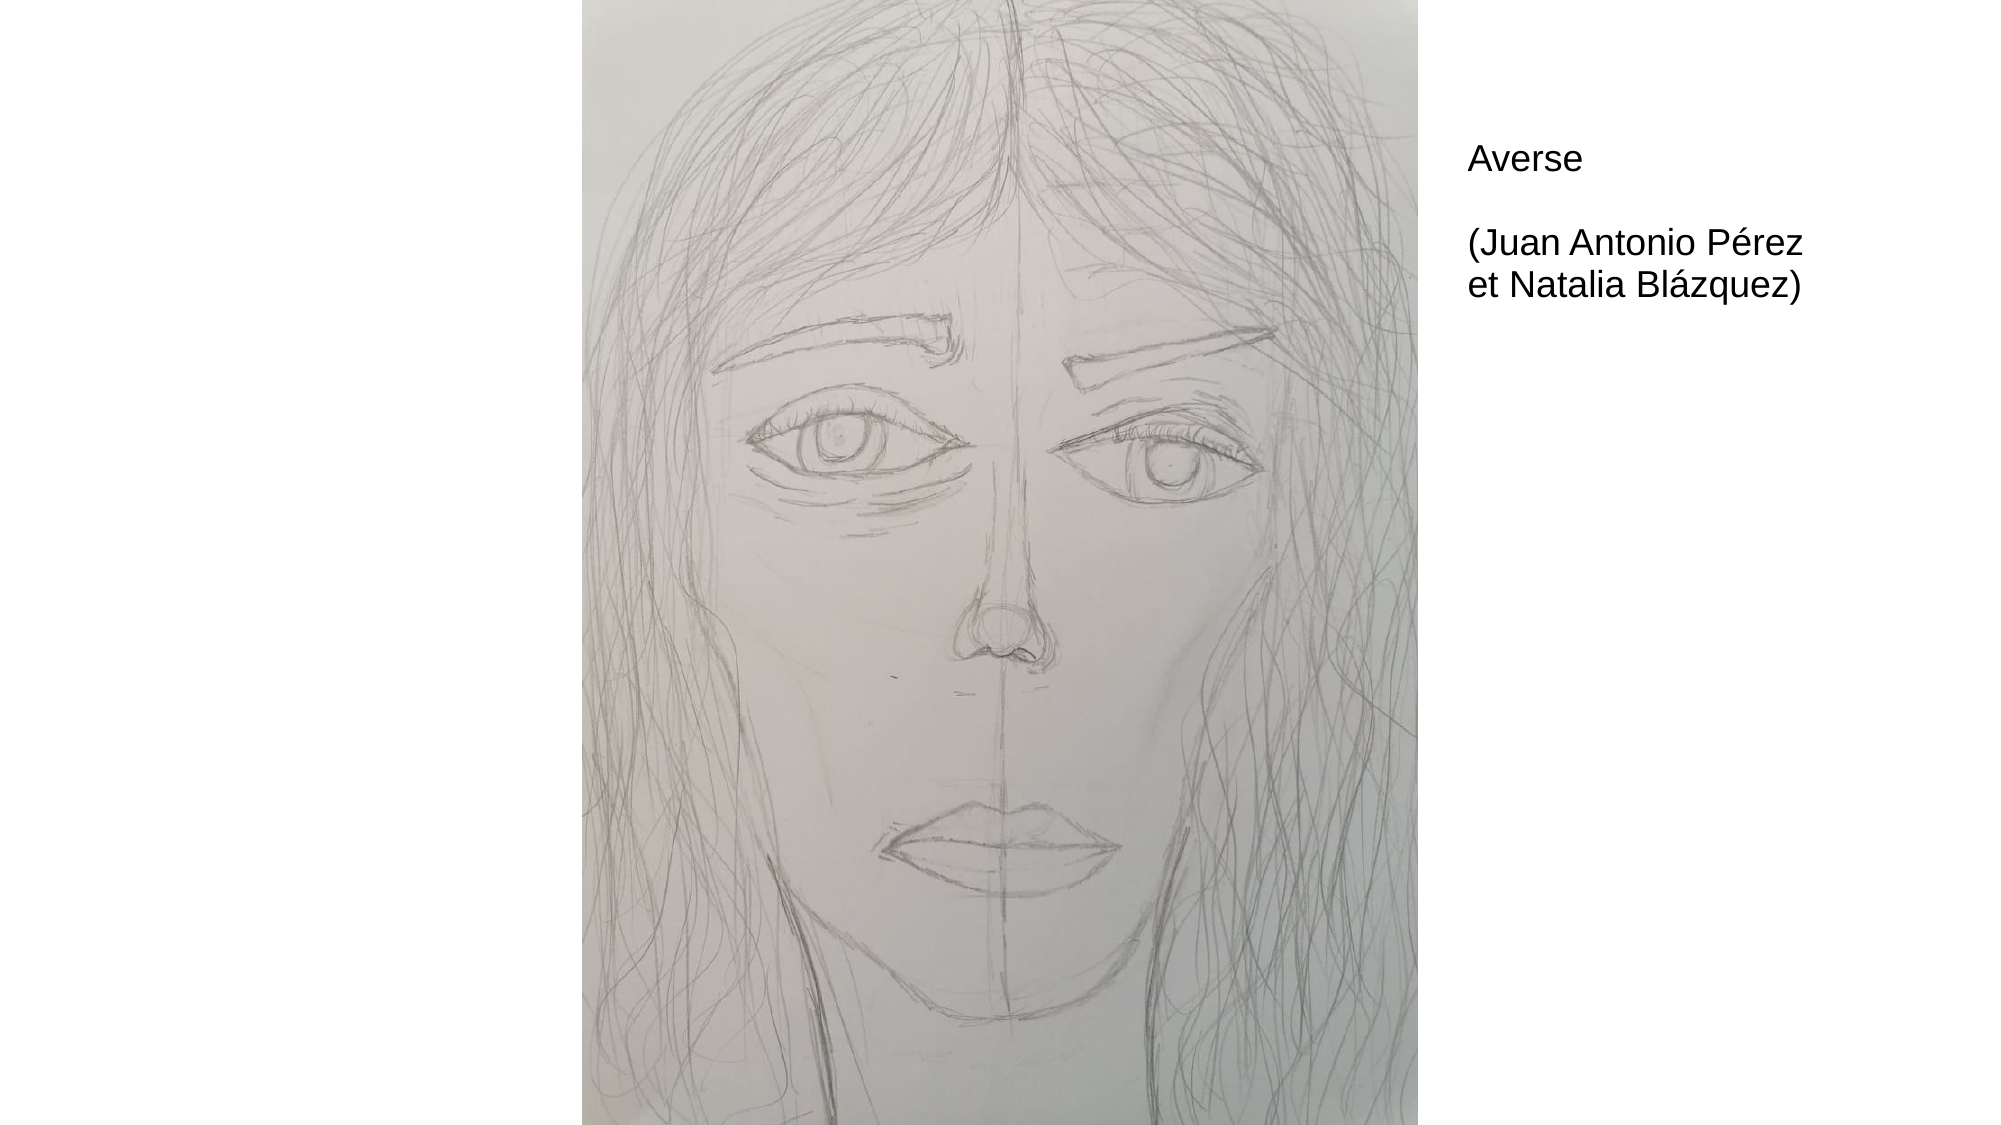

Averse
(Juan Antonio Pérez
et Natalia Blázquez)